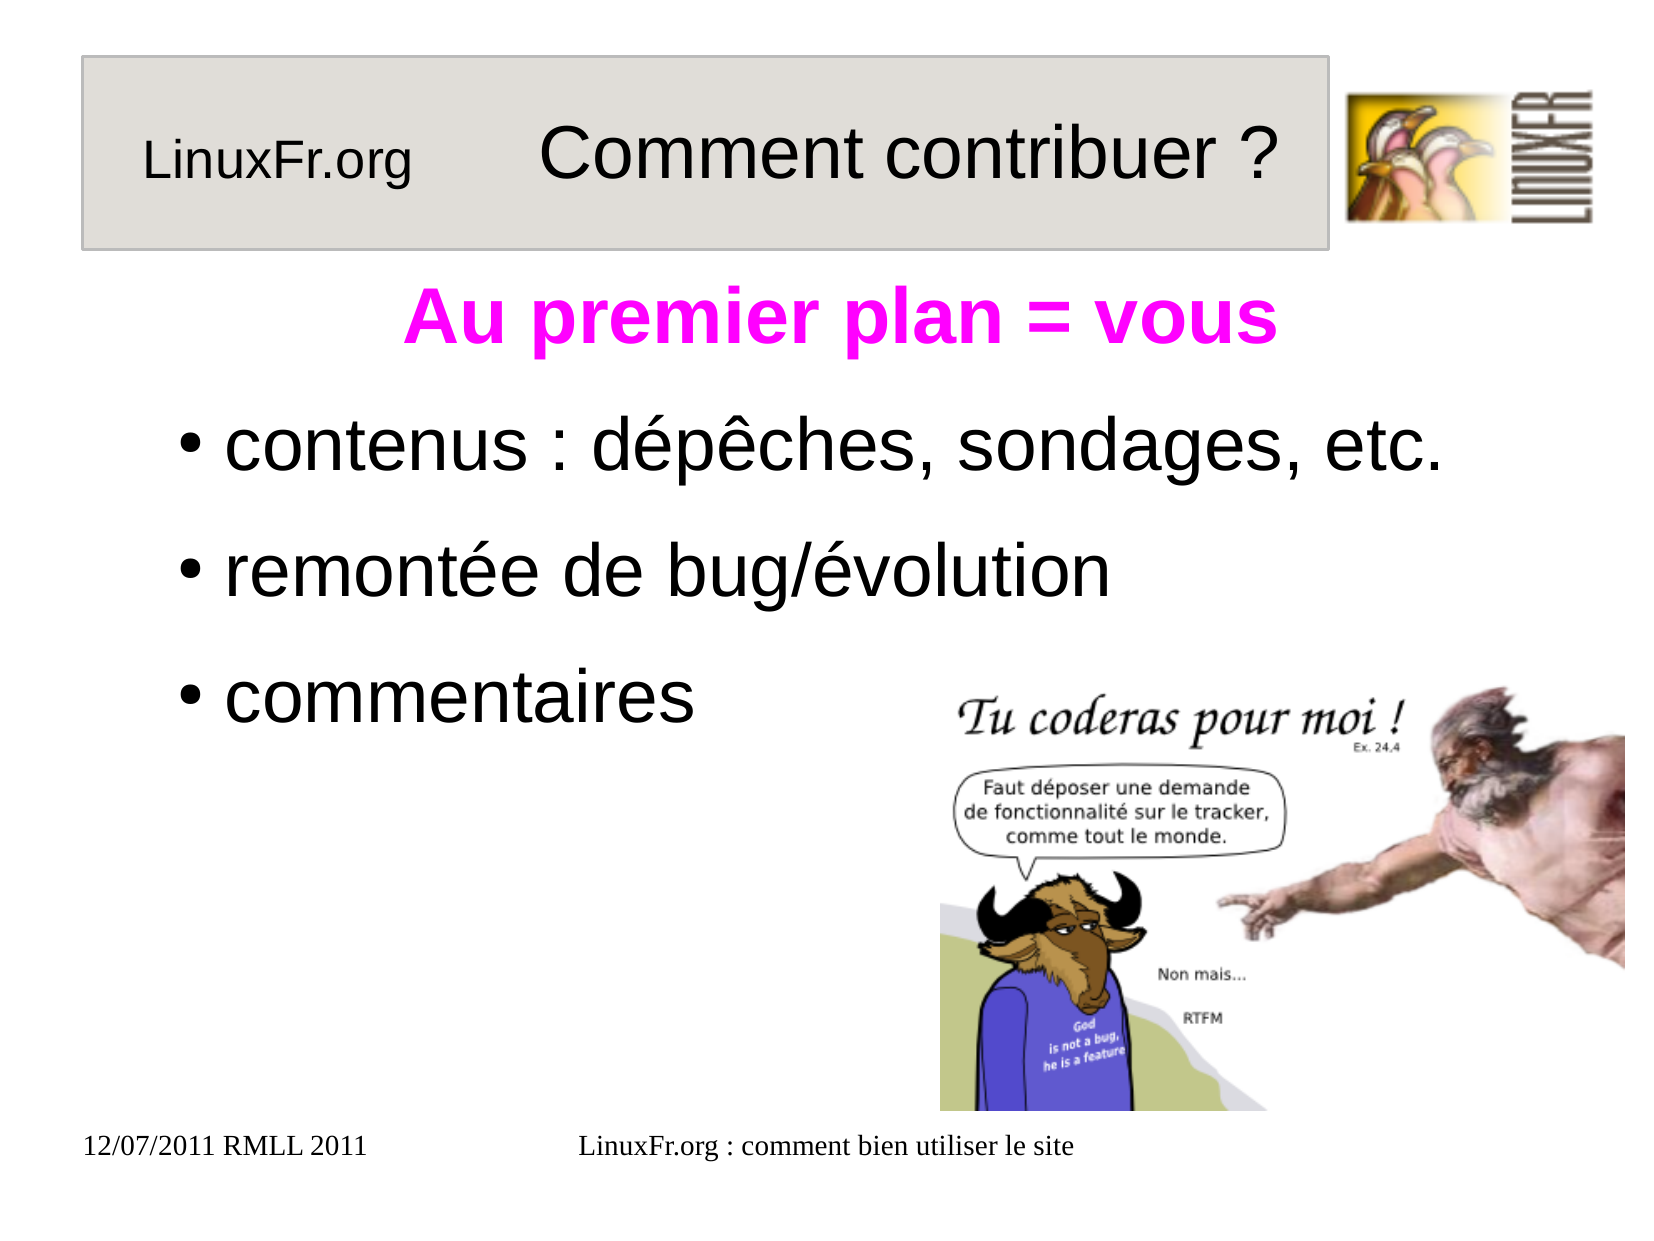

LinuxFr.org Comment contribuer ?
# Au premier plan = vous
 contenus : dépêches, sondages, etc.
 remontée de bug/évolution
 commentaires